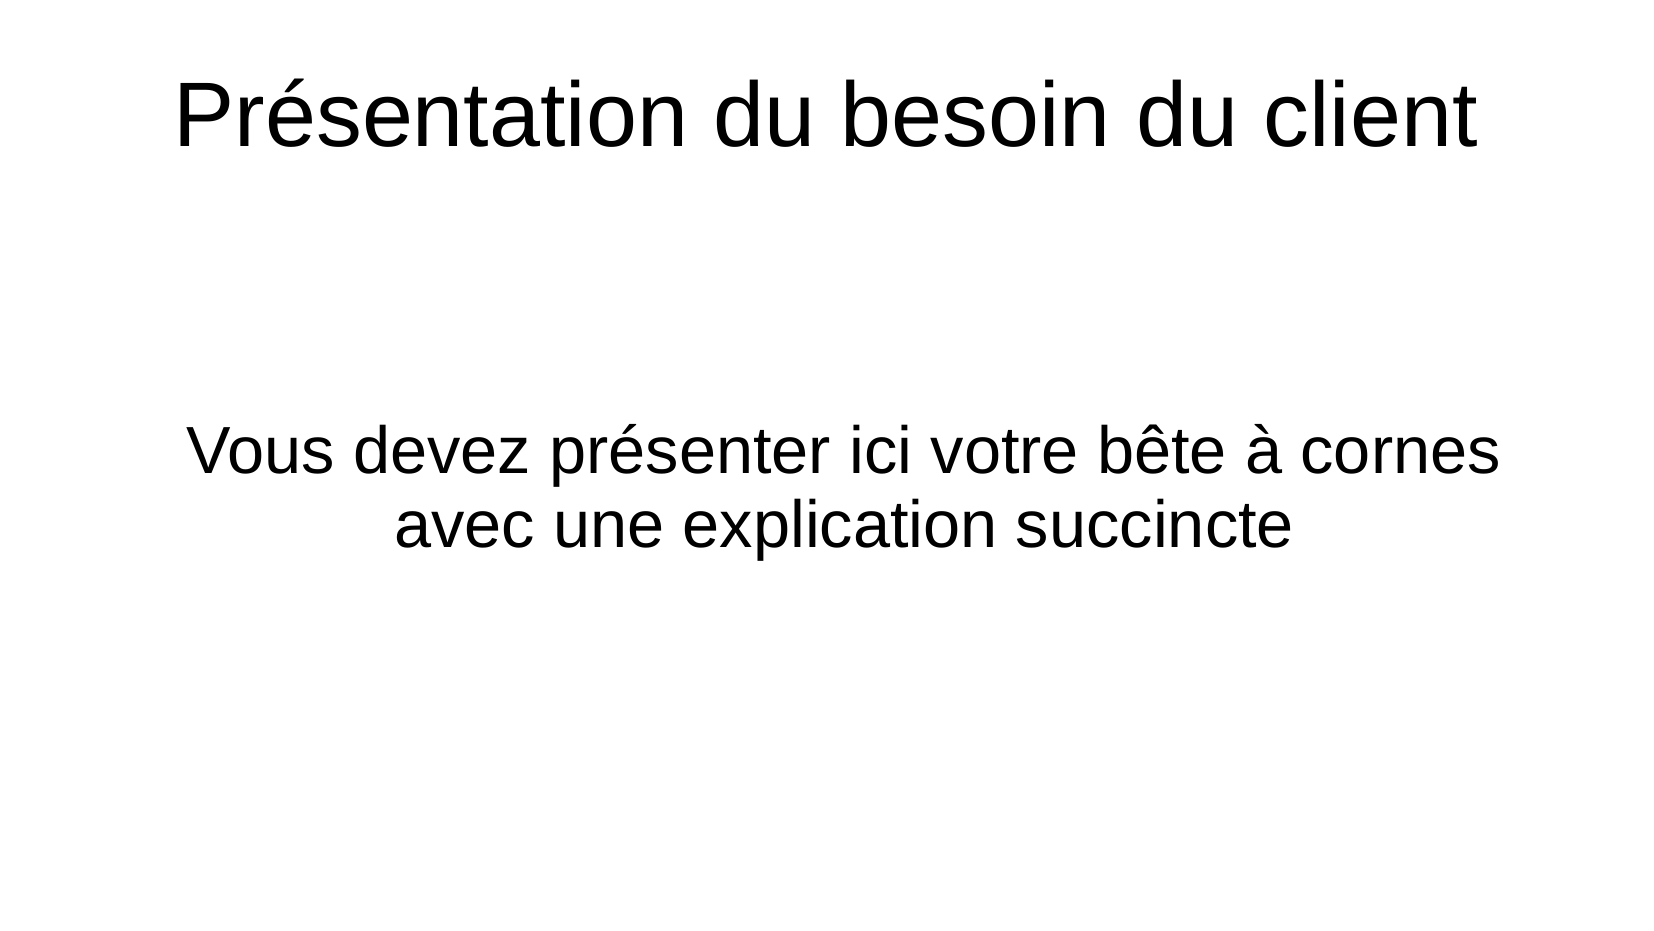

# Présentation du besoin du client
Vous devez présenter ici votre bête à cornes avec une explication succincte